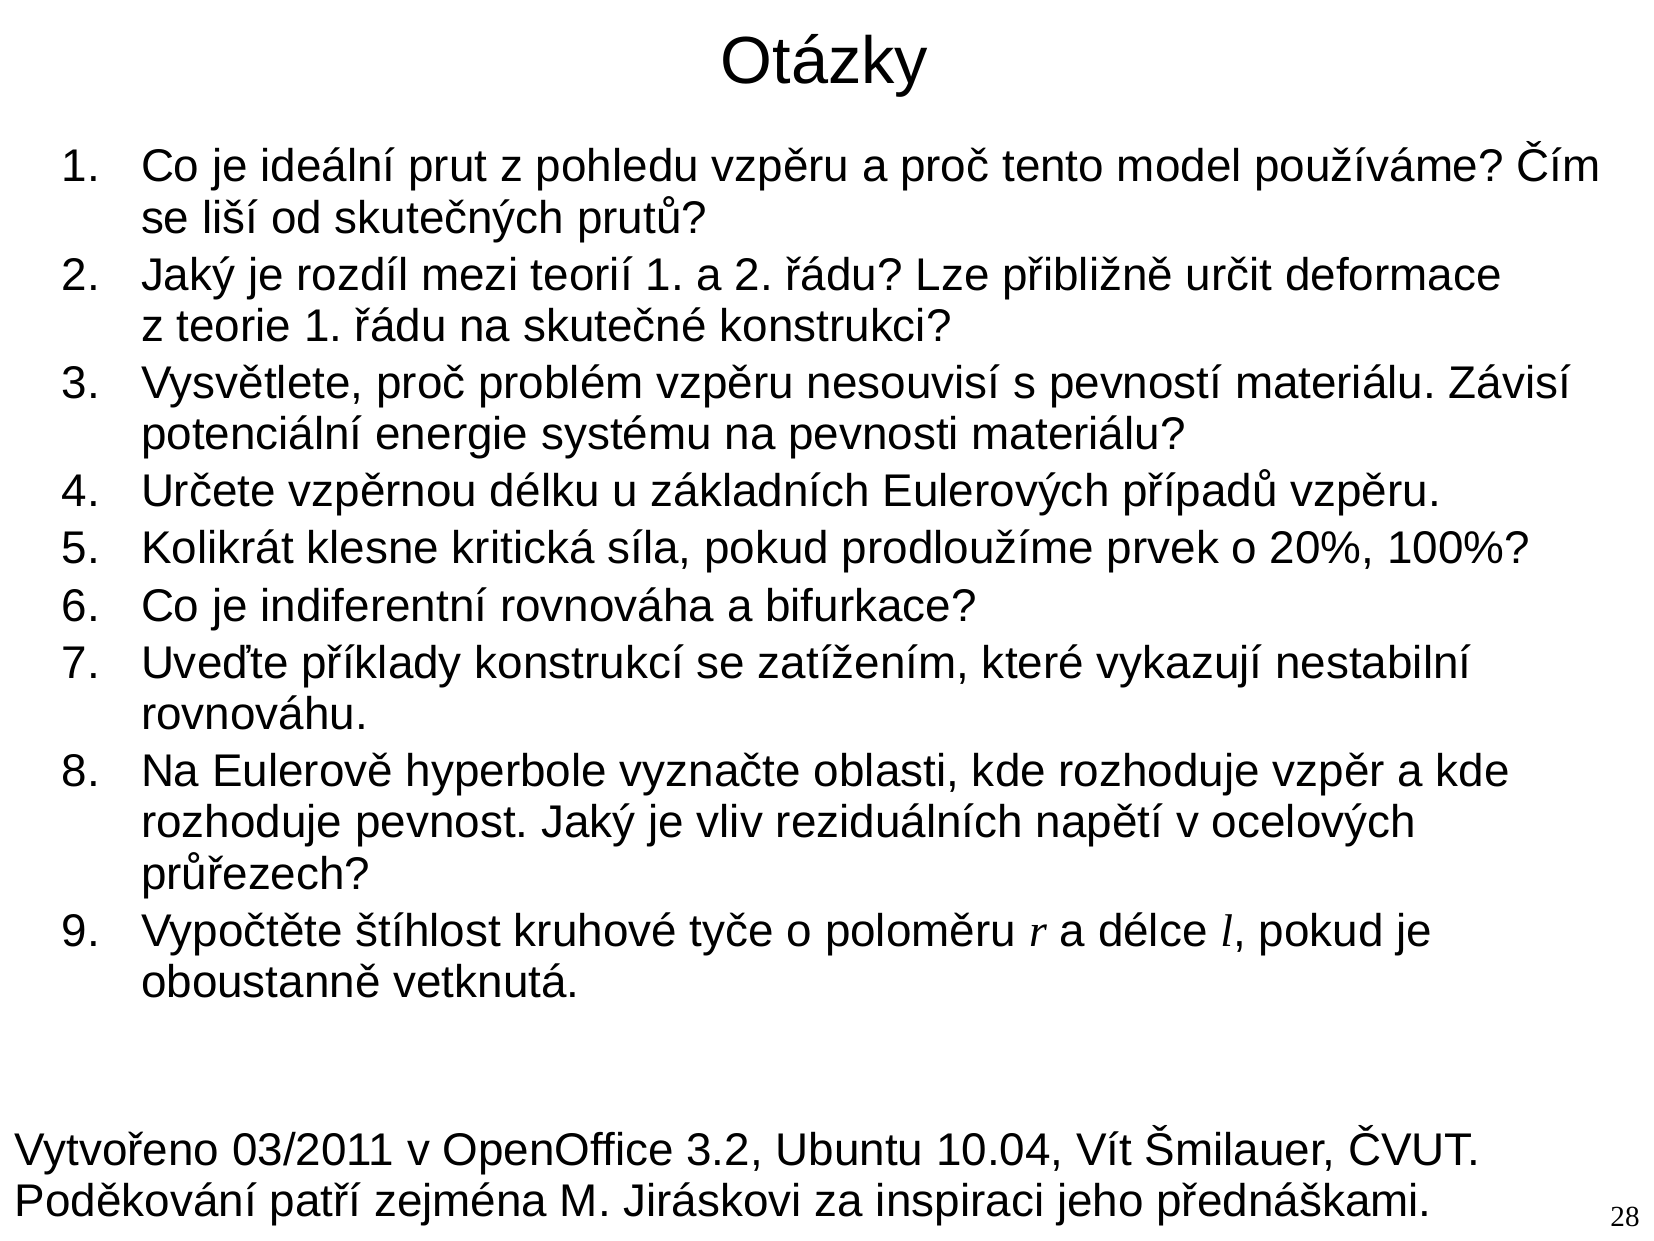

# Otázky
Co je ideální prut z pohledu vzpěru a proč tento model používáme? Čím se liší od skutečných prutů?
Jaký je rozdíl mezi teorií 1. a 2. řádu? Lze přibližně určit deformace z teorie 1. řádu na skutečné konstrukci?
Vysvětlete, proč problém vzpěru nesouvisí s pevností materiálu. Závisí potenciální energie systému na pevnosti materiálu?
Určete vzpěrnou délku u základních Eulerových případů vzpěru.
Kolikrát klesne kritická síla, pokud prodloužíme prvek o 20%, 100%?
Co je indiferentní rovnováha a bifurkace?
Uveďte příklady konstrukcí se zatížením, které vykazují nestabilní rovnováhu.
Na Eulerově hyperbole vyznačte oblasti, kde rozhoduje vzpěr a kde rozhoduje pevnost. Jaký je vliv reziduálních napětí v ocelových průřezech?
Vypočtěte štíhlost kruhové tyče o poloměru r a délce l, pokud je oboustanně vetknutá.
Vytvořeno 03/2011 v OpenOffice 3.2, Ubuntu 10.04, Vít Šmilauer, ČVUT. Poděkování patří zejména M. Jiráskovi za inspiraci jeho přednáškami.
28